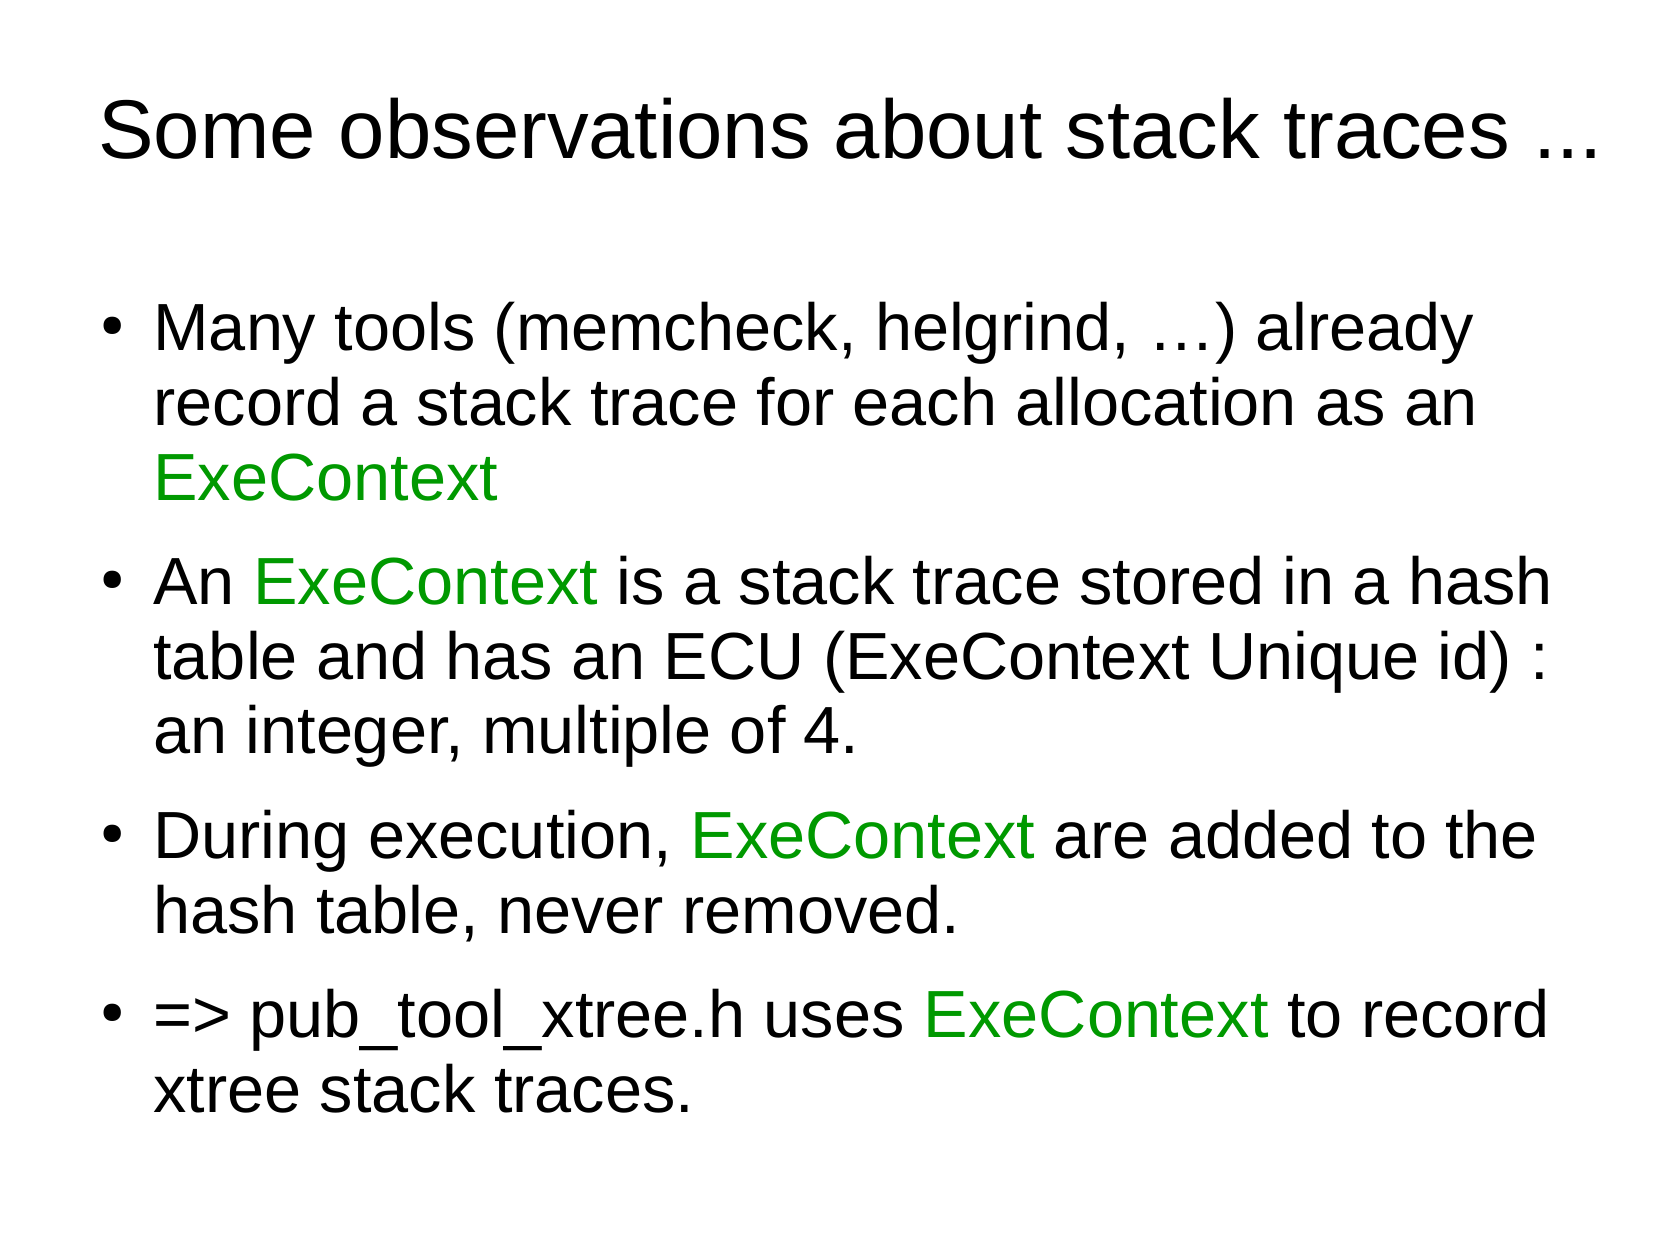

# Some observations about stack traces ...
Many tools (memcheck, helgrind, …) already record a stack trace for each allocation as an ExeContext
An ExeContext is a stack trace stored in a hash table and has an ECU (ExeContext Unique id) : an integer, multiple of 4.
During execution, ExeContext are added to the hash table, never removed.
=> pub_tool_xtree.h uses ExeContext to record xtree stack traces.